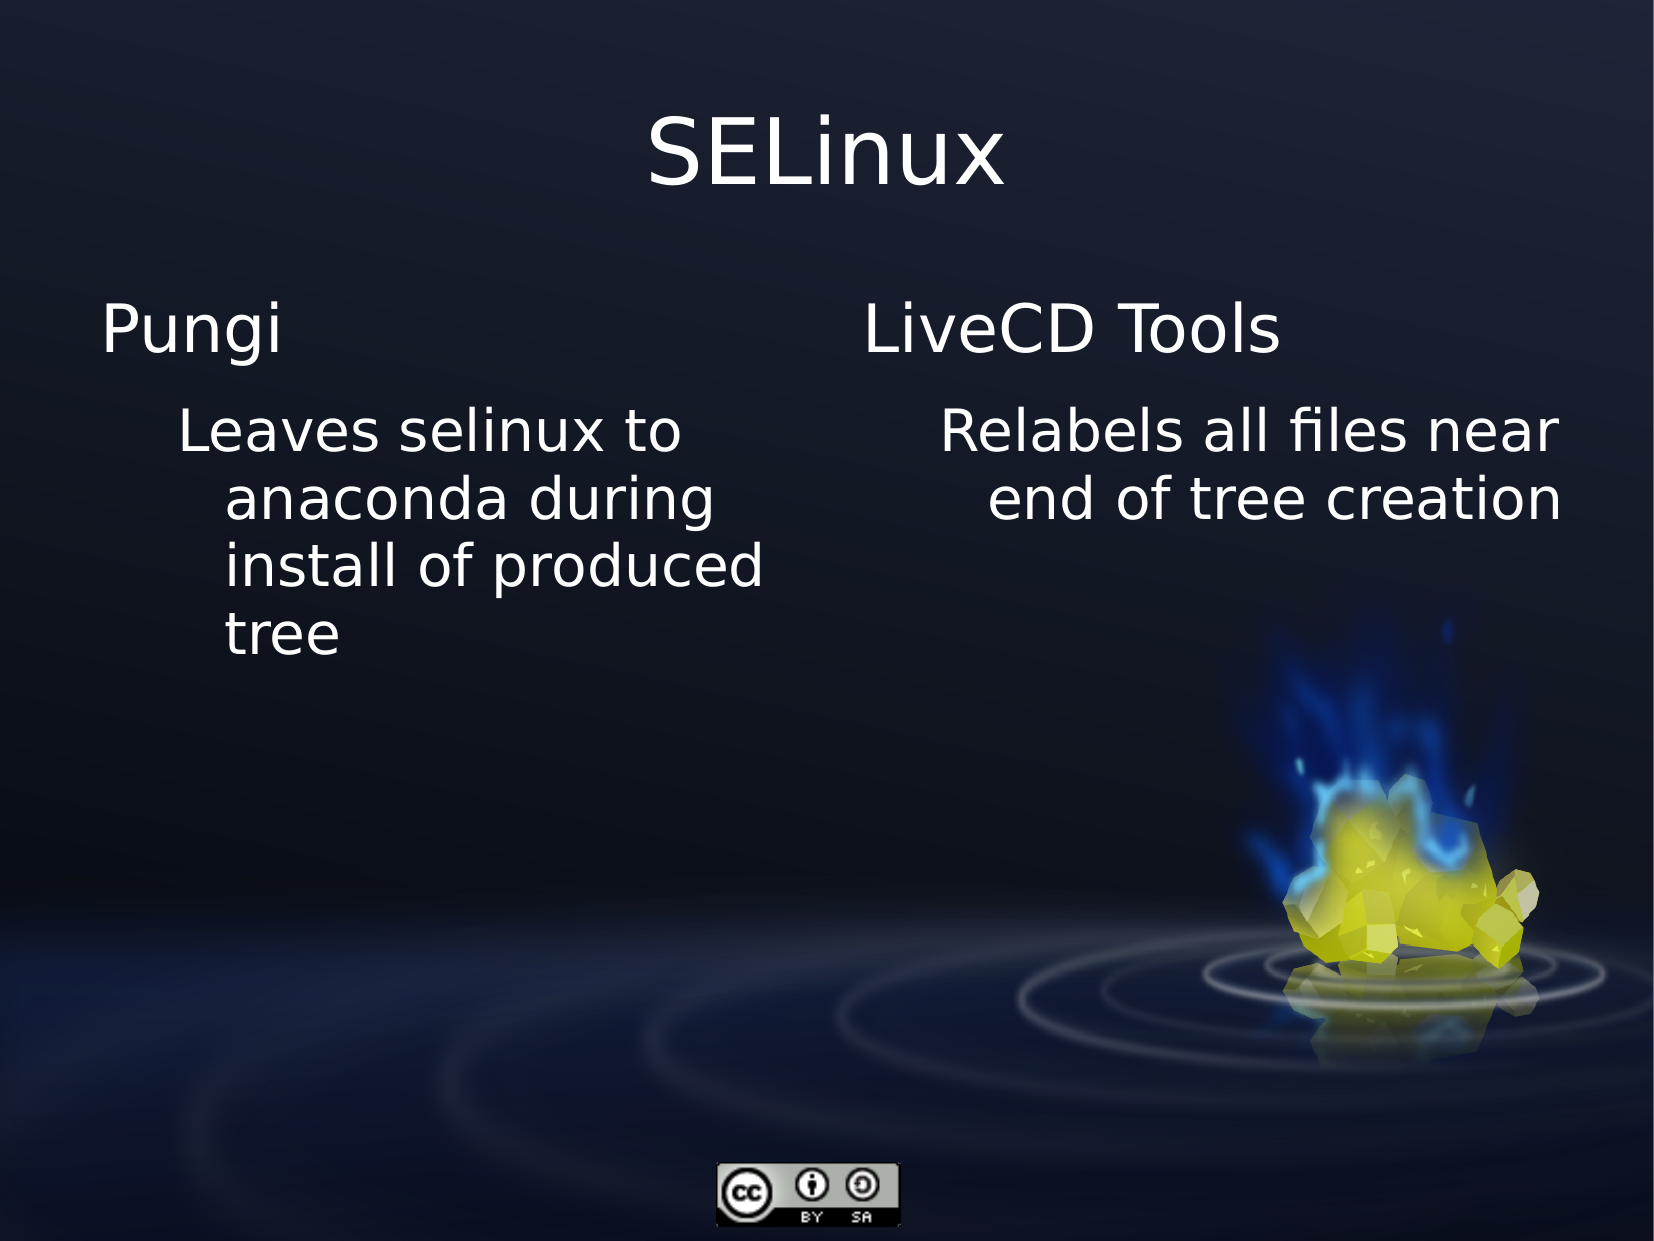

# SELinux
Pungi
Leaves selinux to anaconda during install of produced tree
LiveCD Tools
Relabels all files near end of tree creation